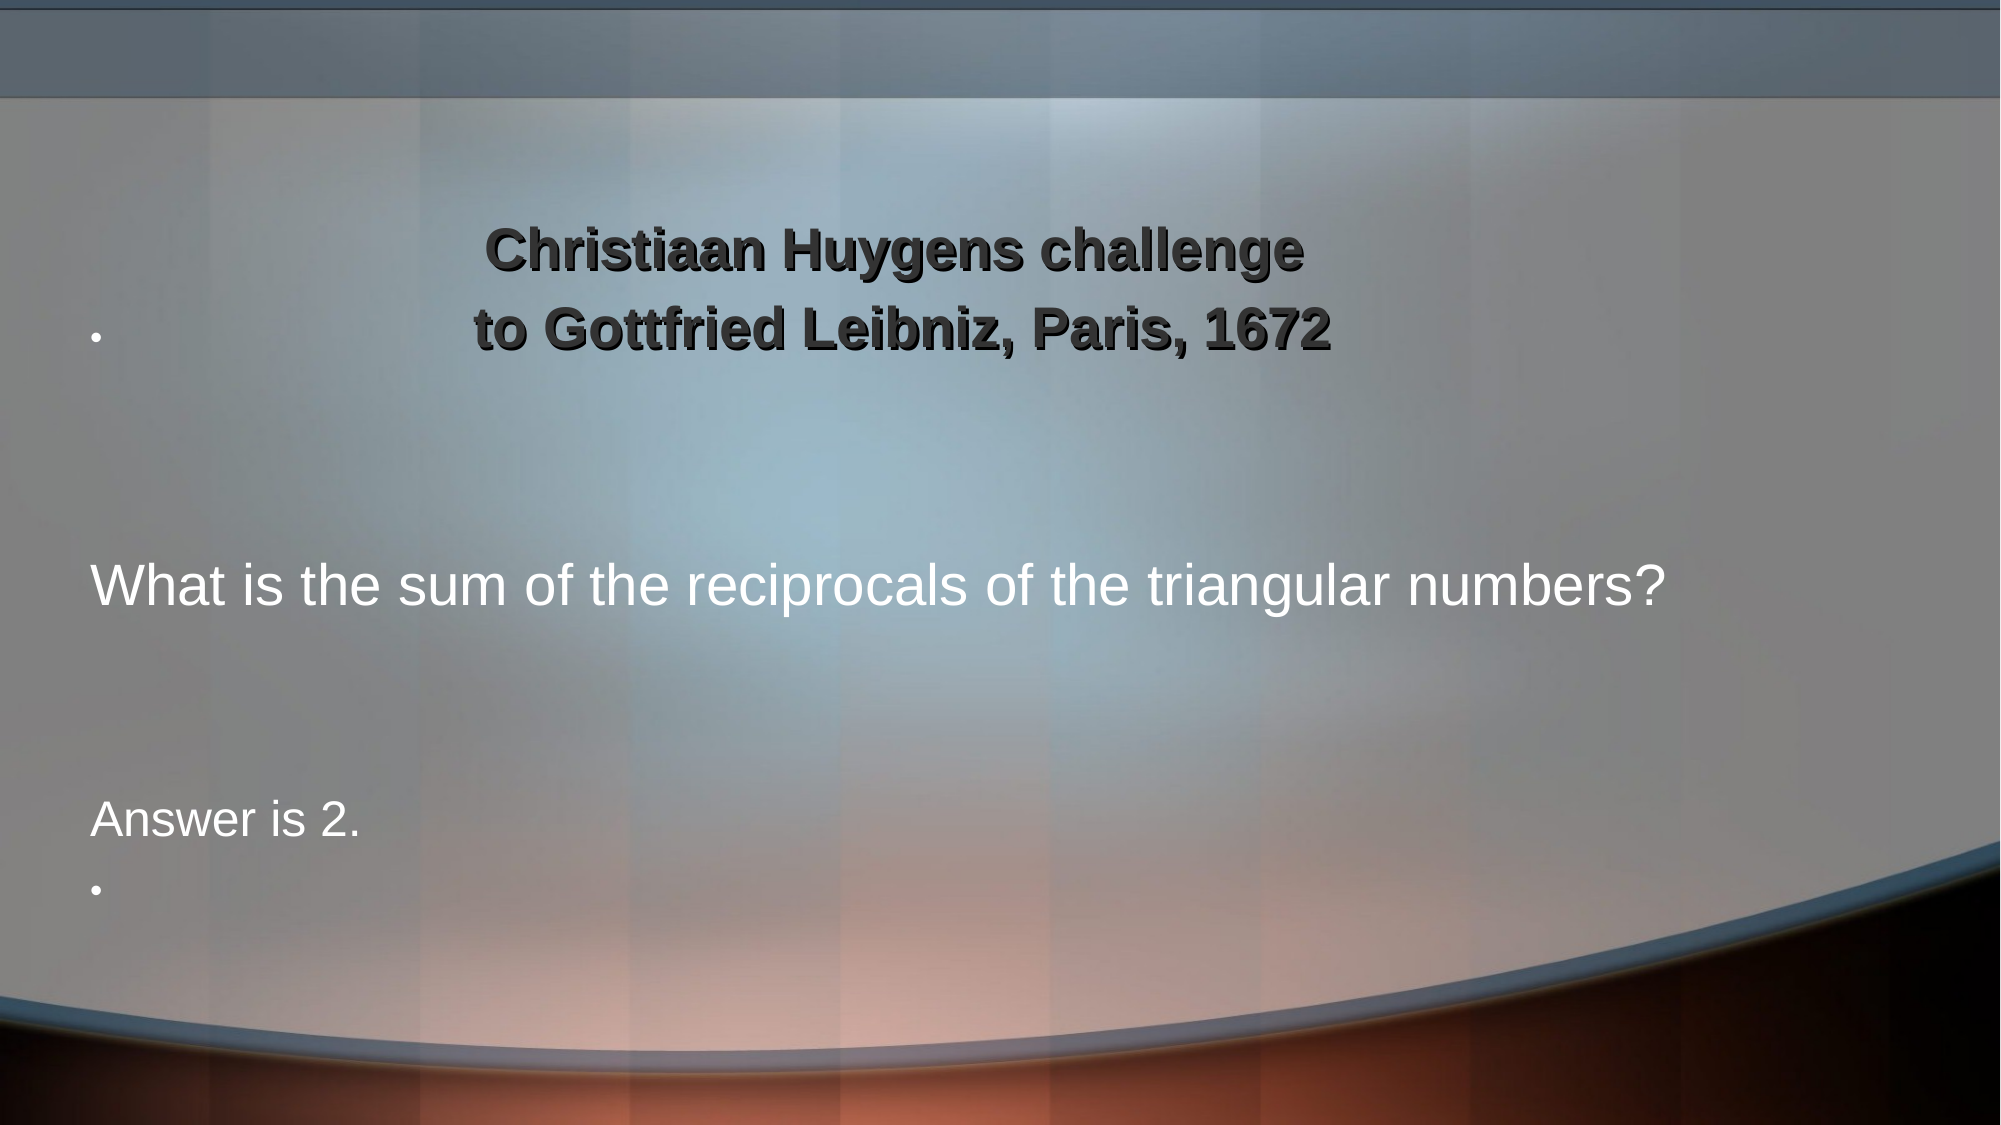

# Christiaan Huygens challenge to Gottfried Leibniz, Paris, 1672
What is the sum of the reciprocals of the triangular numbers?
Answer is 2.